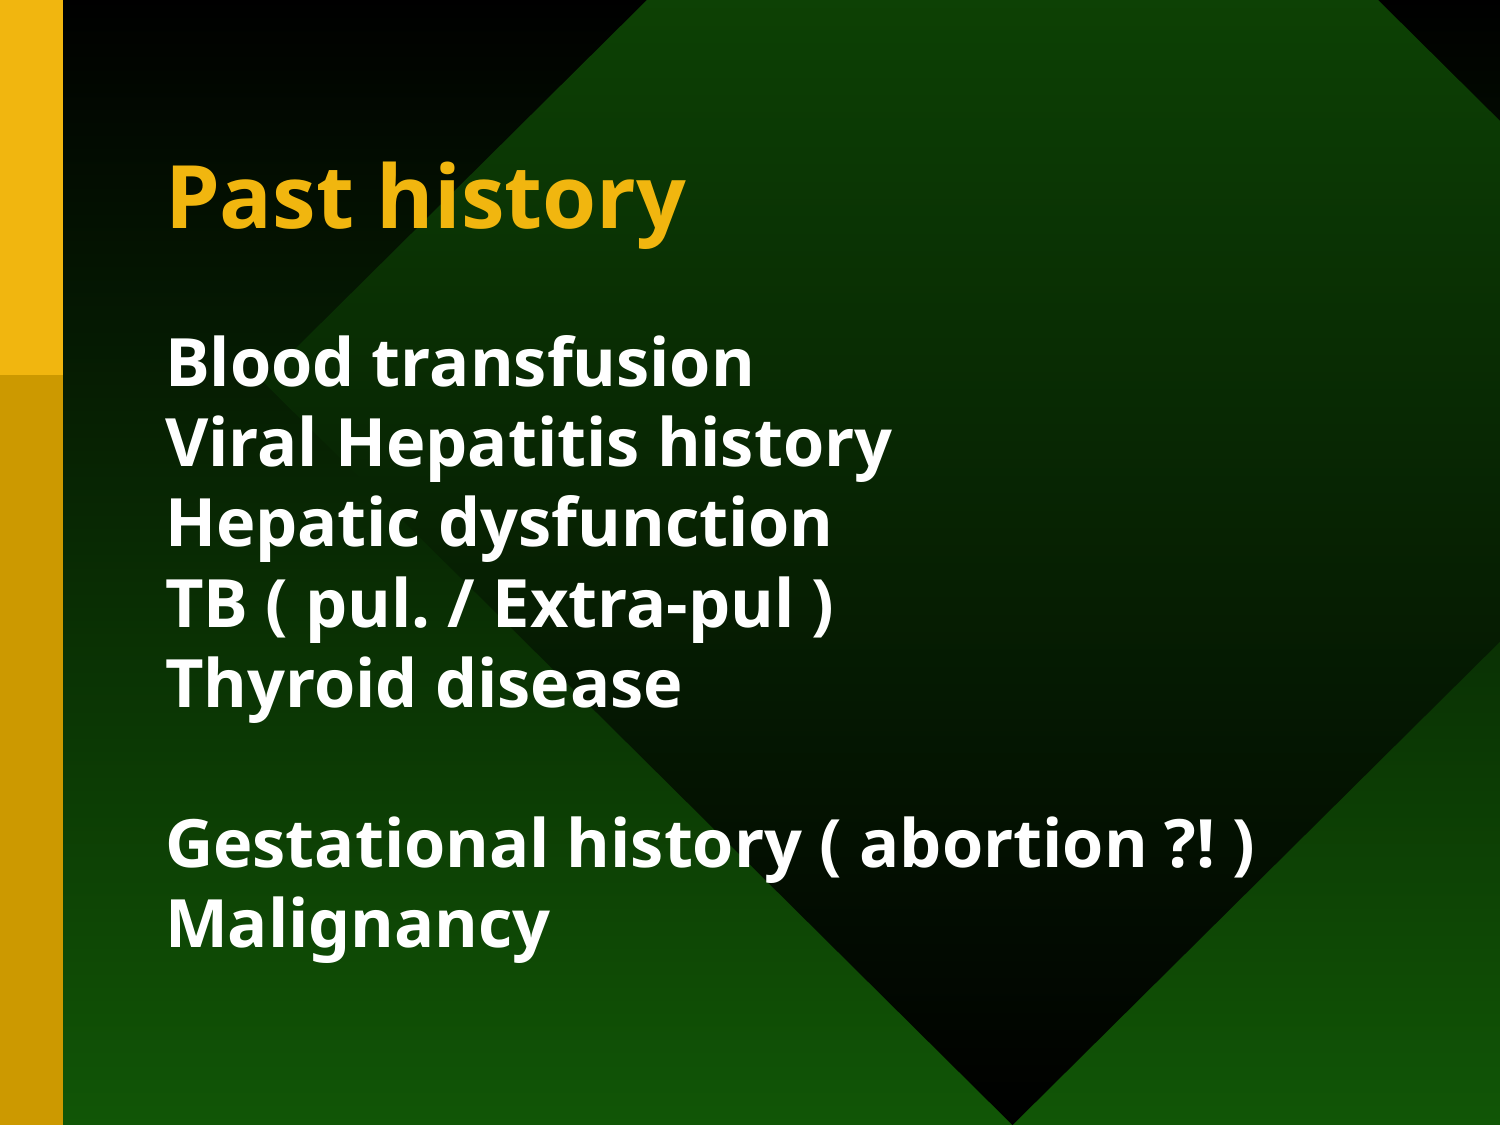

# Past history
Blood transfusion
Viral Hepatitis history
Hepatic dysfunction
TB ( pul. / Extra-pul )
Thyroid disease
Gestational history ( abortion ?! )
Malignancy